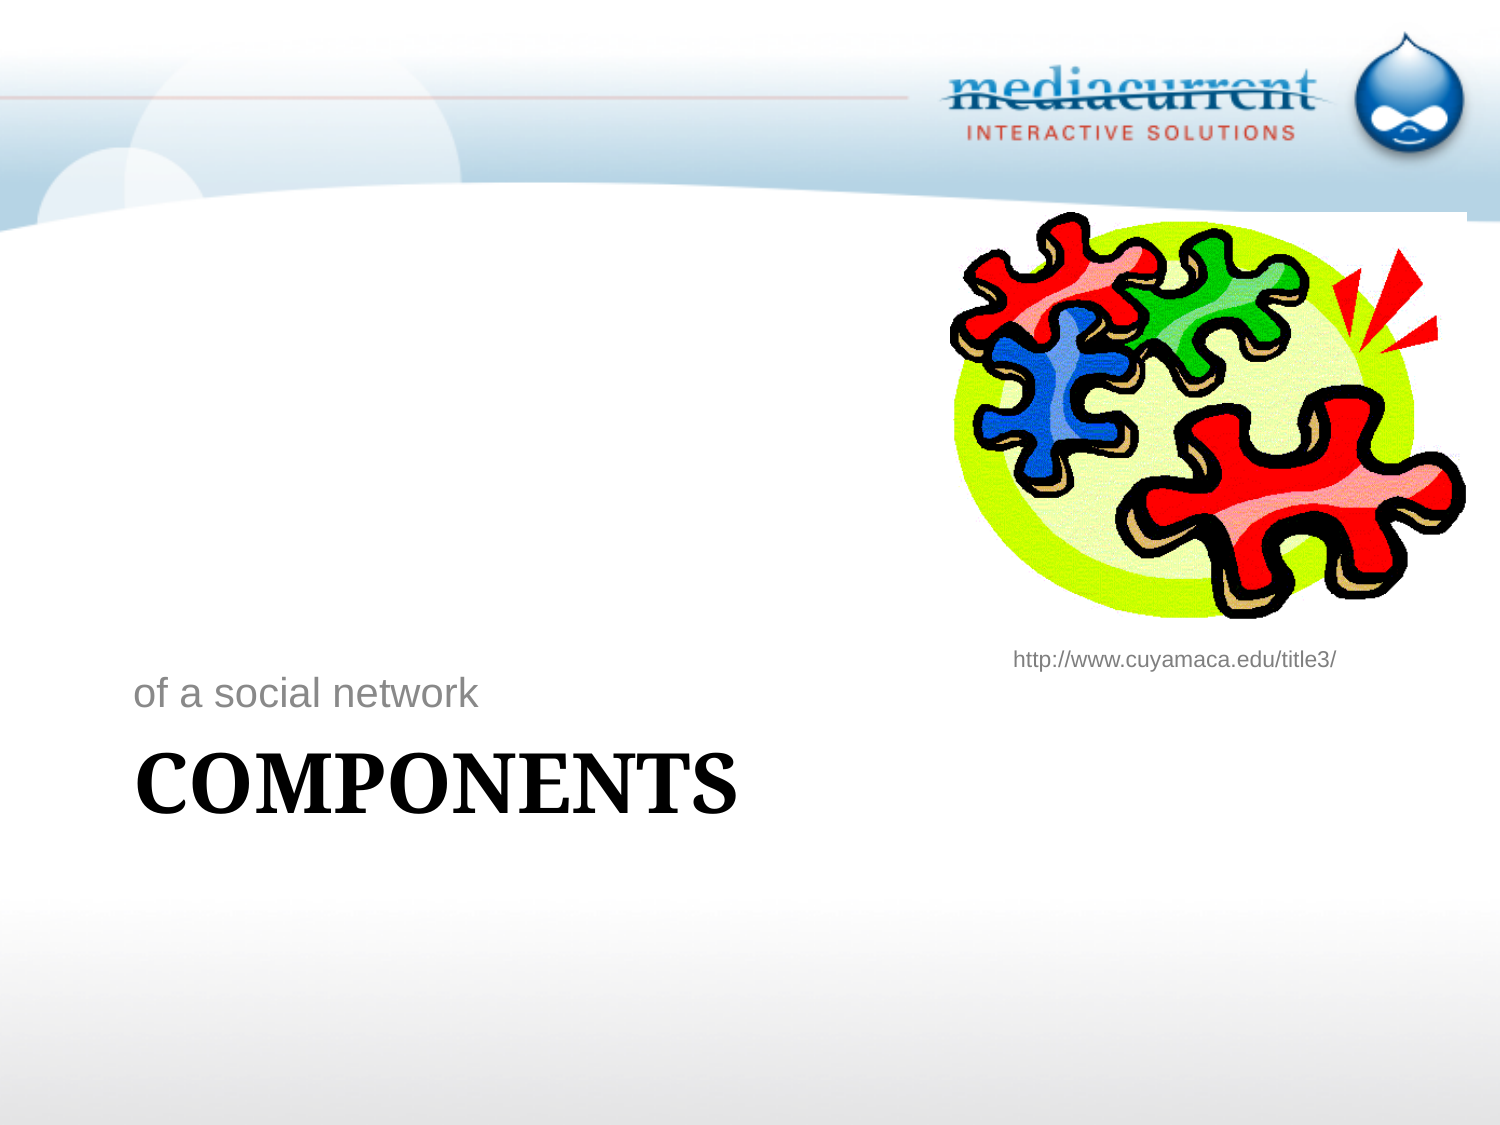

of a social network
http://www.cuyamaca.edu/title3/
# components